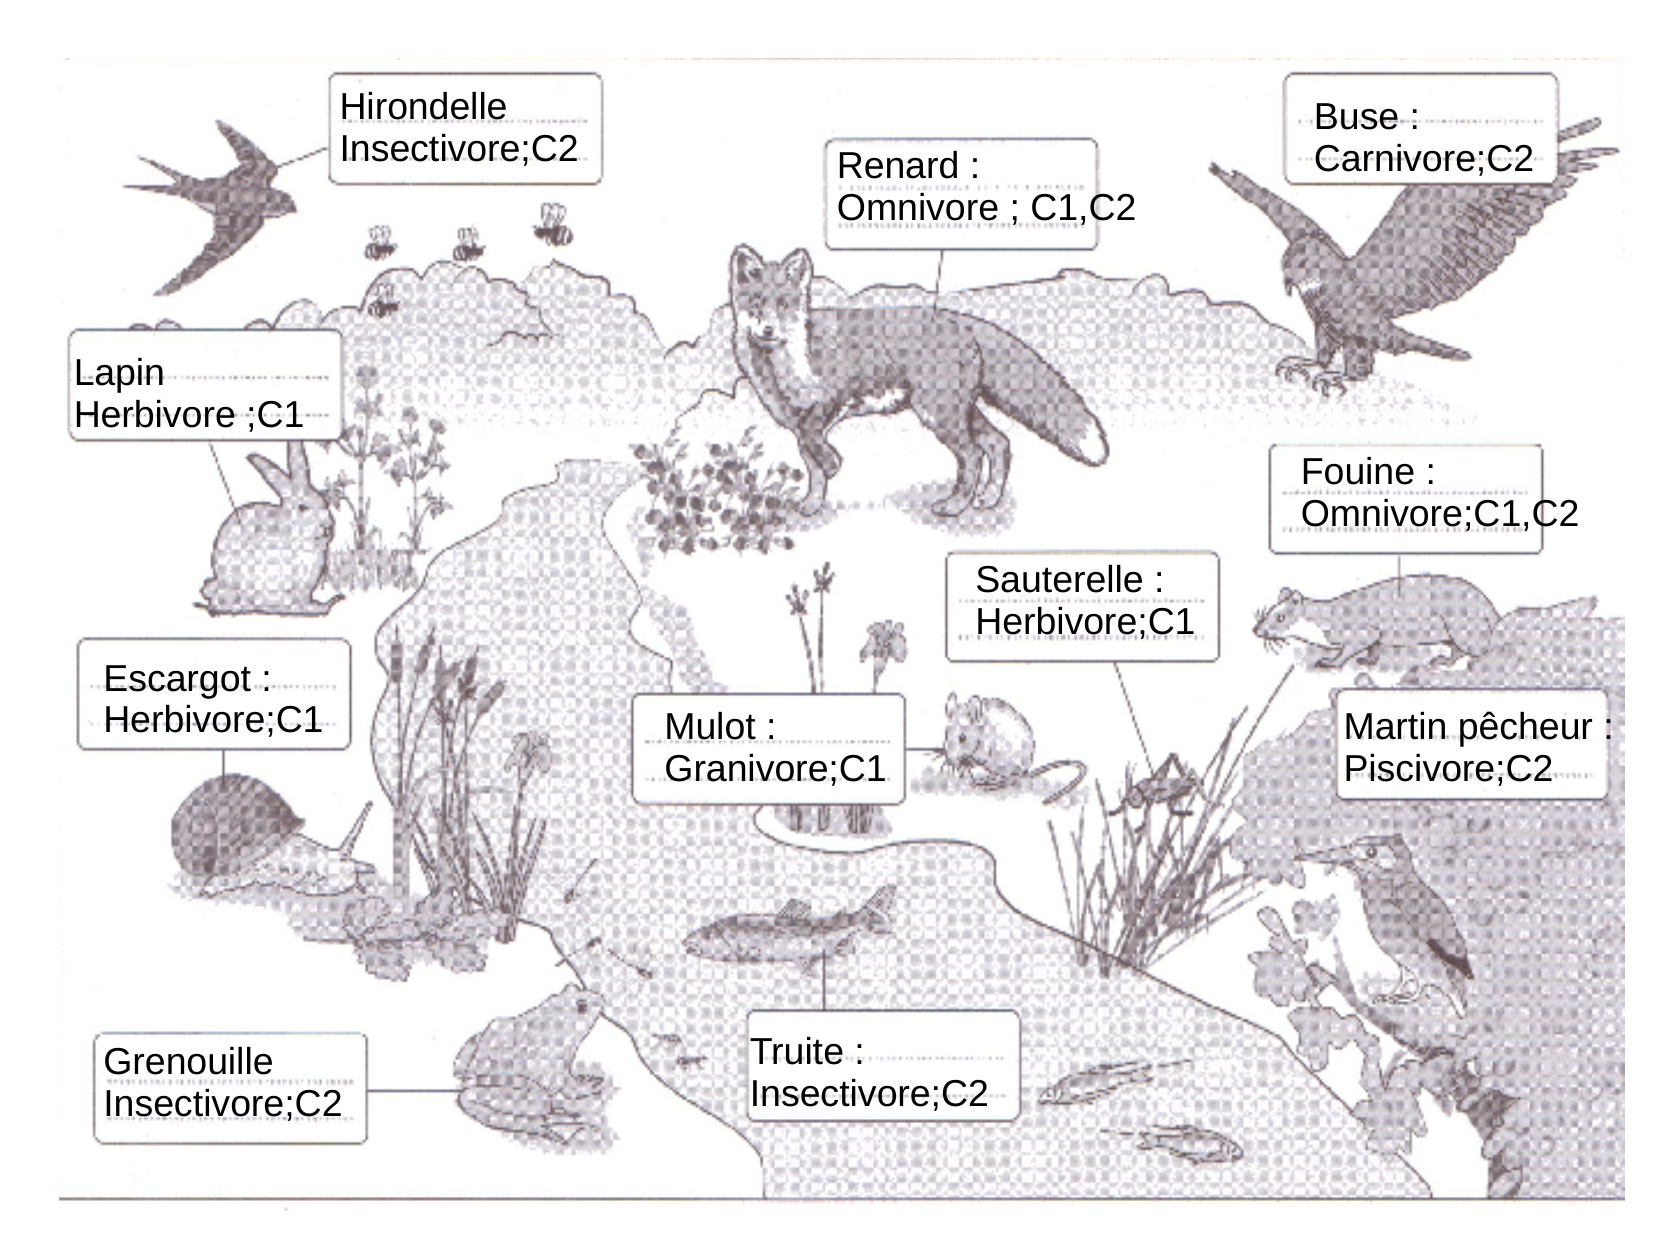

Hirondelle
Insectivore;C2
Buse :
Carnivore;C2
Renard :
Omnivore ; C1,C2
Lapin
Herbivore ;C1
Fouine :
Omnivore;C1,C2
Sauterelle :
Herbivore;C1
Escargot :
Herbivore;C1
Mulot :
Granivore;C1
Martin pêcheur :
Piscivore;C2
Truite :
Insectivore;C2
Grenouille
Insectivore;C2